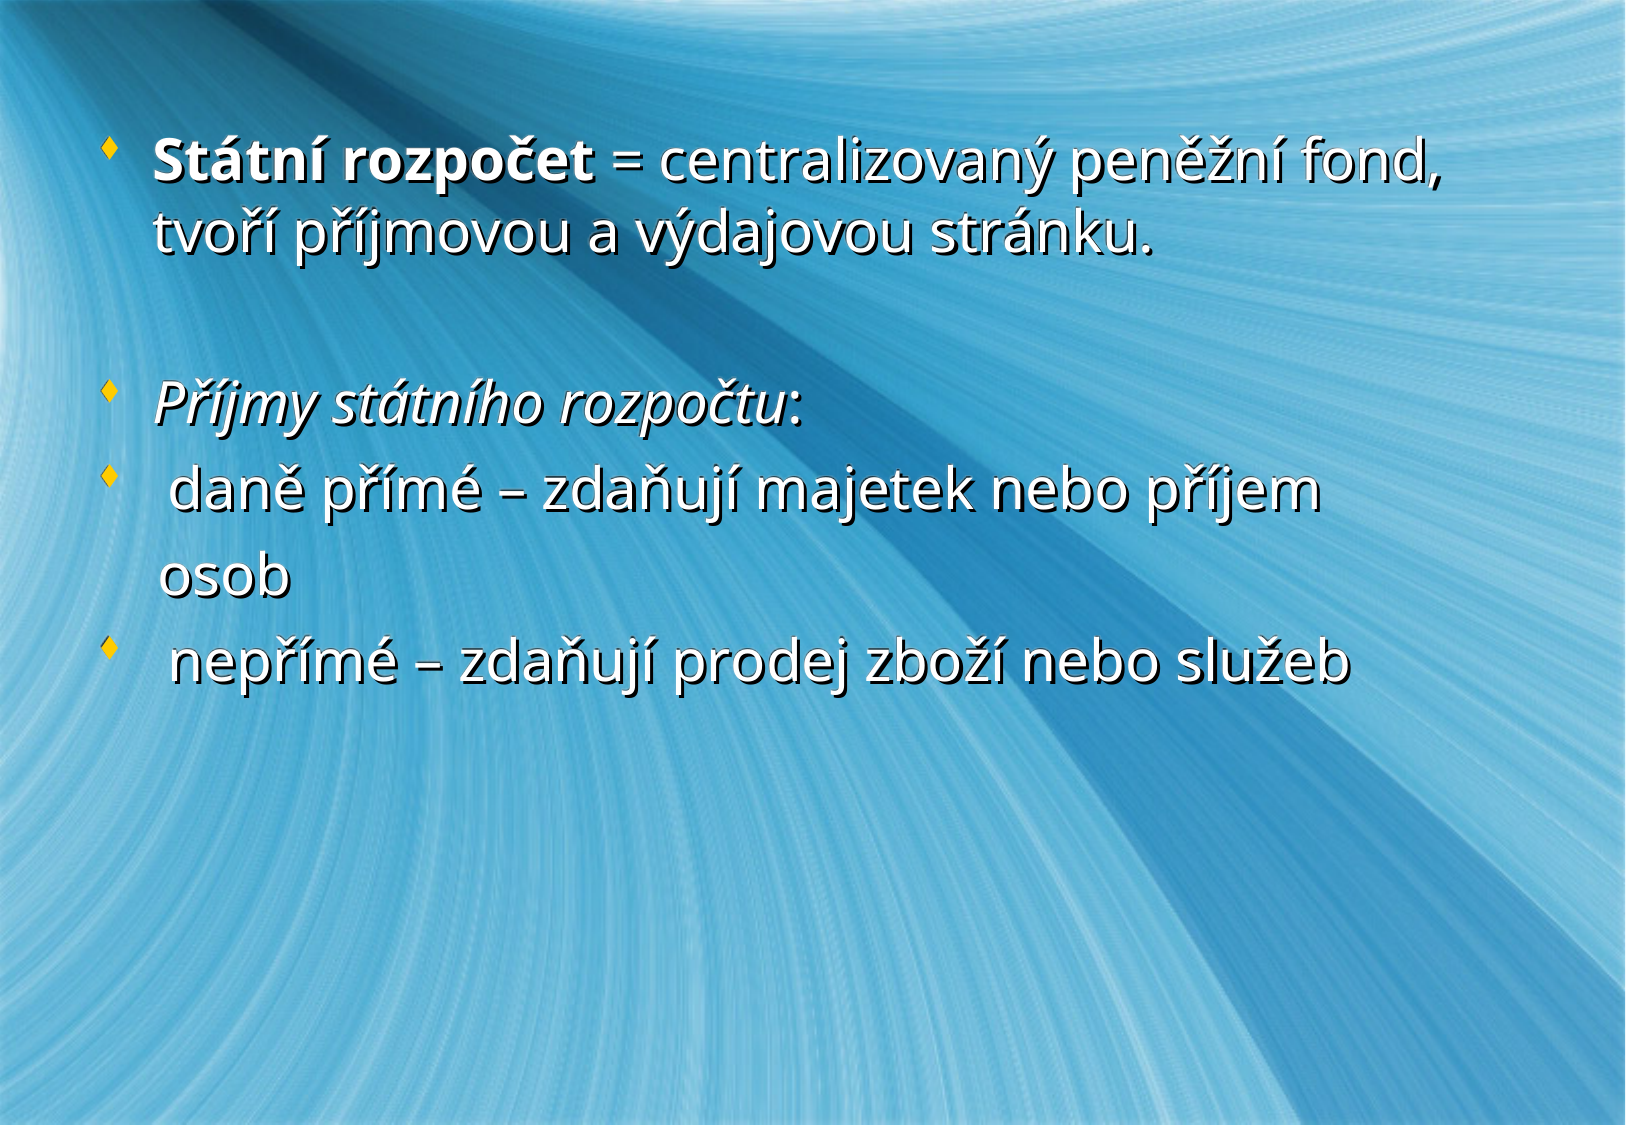

# Státní rozpočet = centralizovaný peněžní fond, tvoří příjmovou a výdajovou stránku.
Příjmy státního rozpočtu:
 daně přímé – zdaňují majetek nebo příjem
 osob
 nepřímé – zdaňují prodej zboží nebo služeb